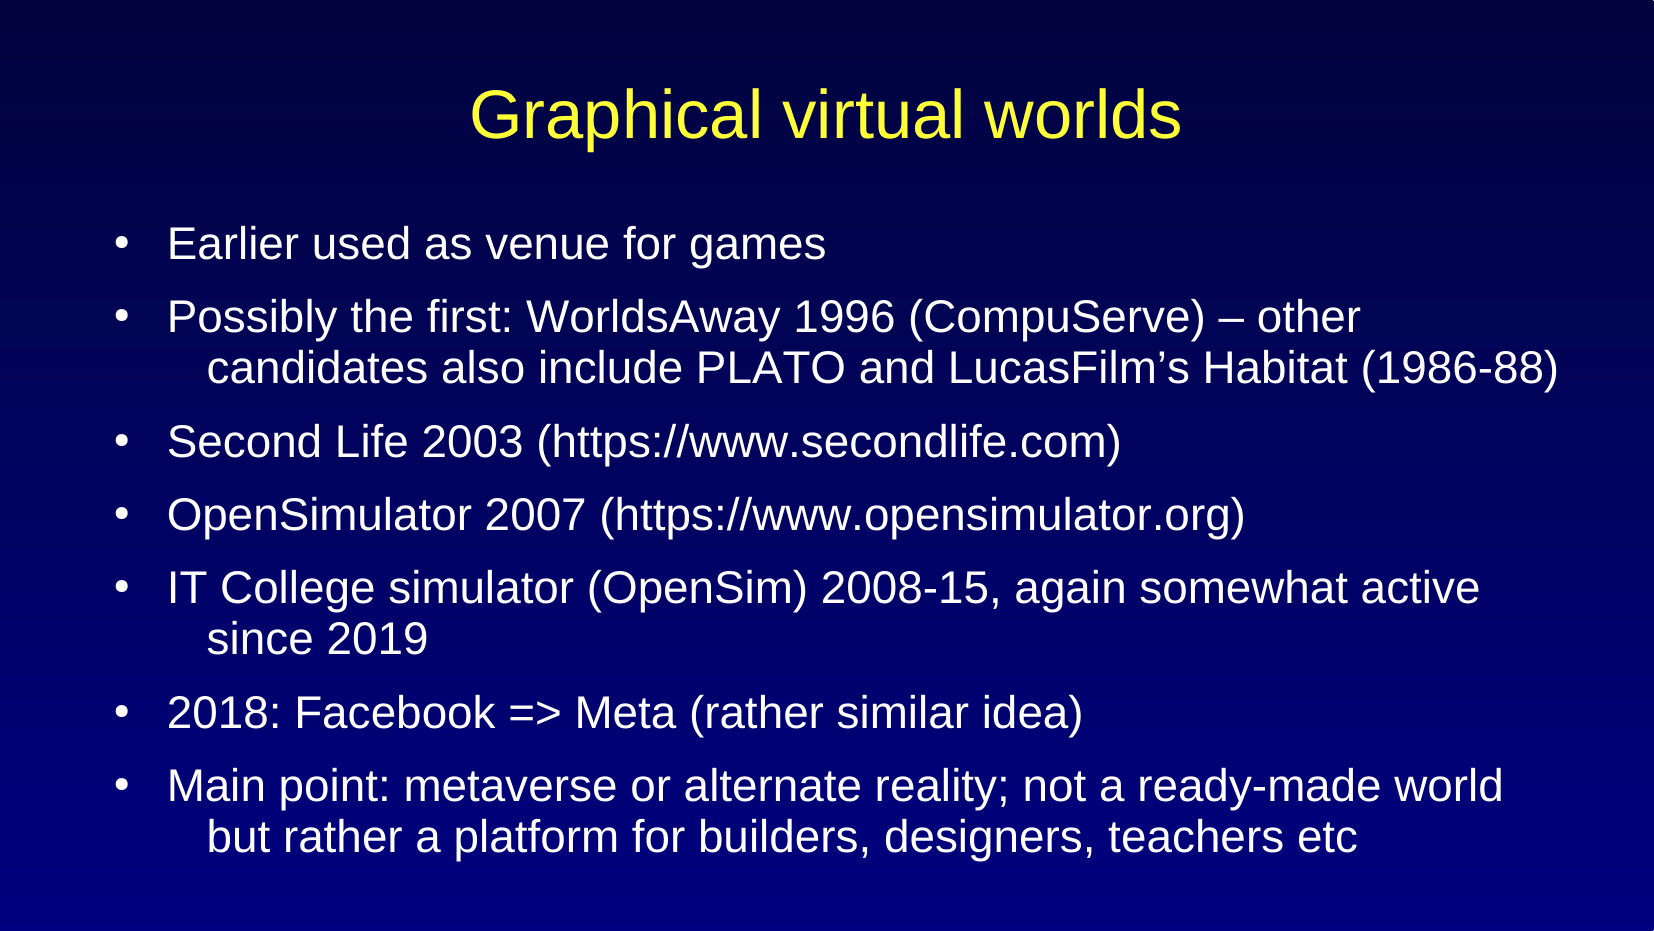

# Graphical virtual worlds
Earlier used as venue for games
Possibly the first: WorldsAway 1996 (CompuServe) – other candidates also include PLATO and LucasFilm’s Habitat (1986-88)
Second Life 2003 (https://www.secondlife.com)
OpenSimulator 2007 (https://www.opensimulator.org)
IT College simulator (OpenSim) 2008-15, again somewhat active since 2019
2018: Facebook => Meta (rather similar idea)
Main point: metaverse or alternate reality; not a ready-made world but rather a platform for builders, designers, teachers etc